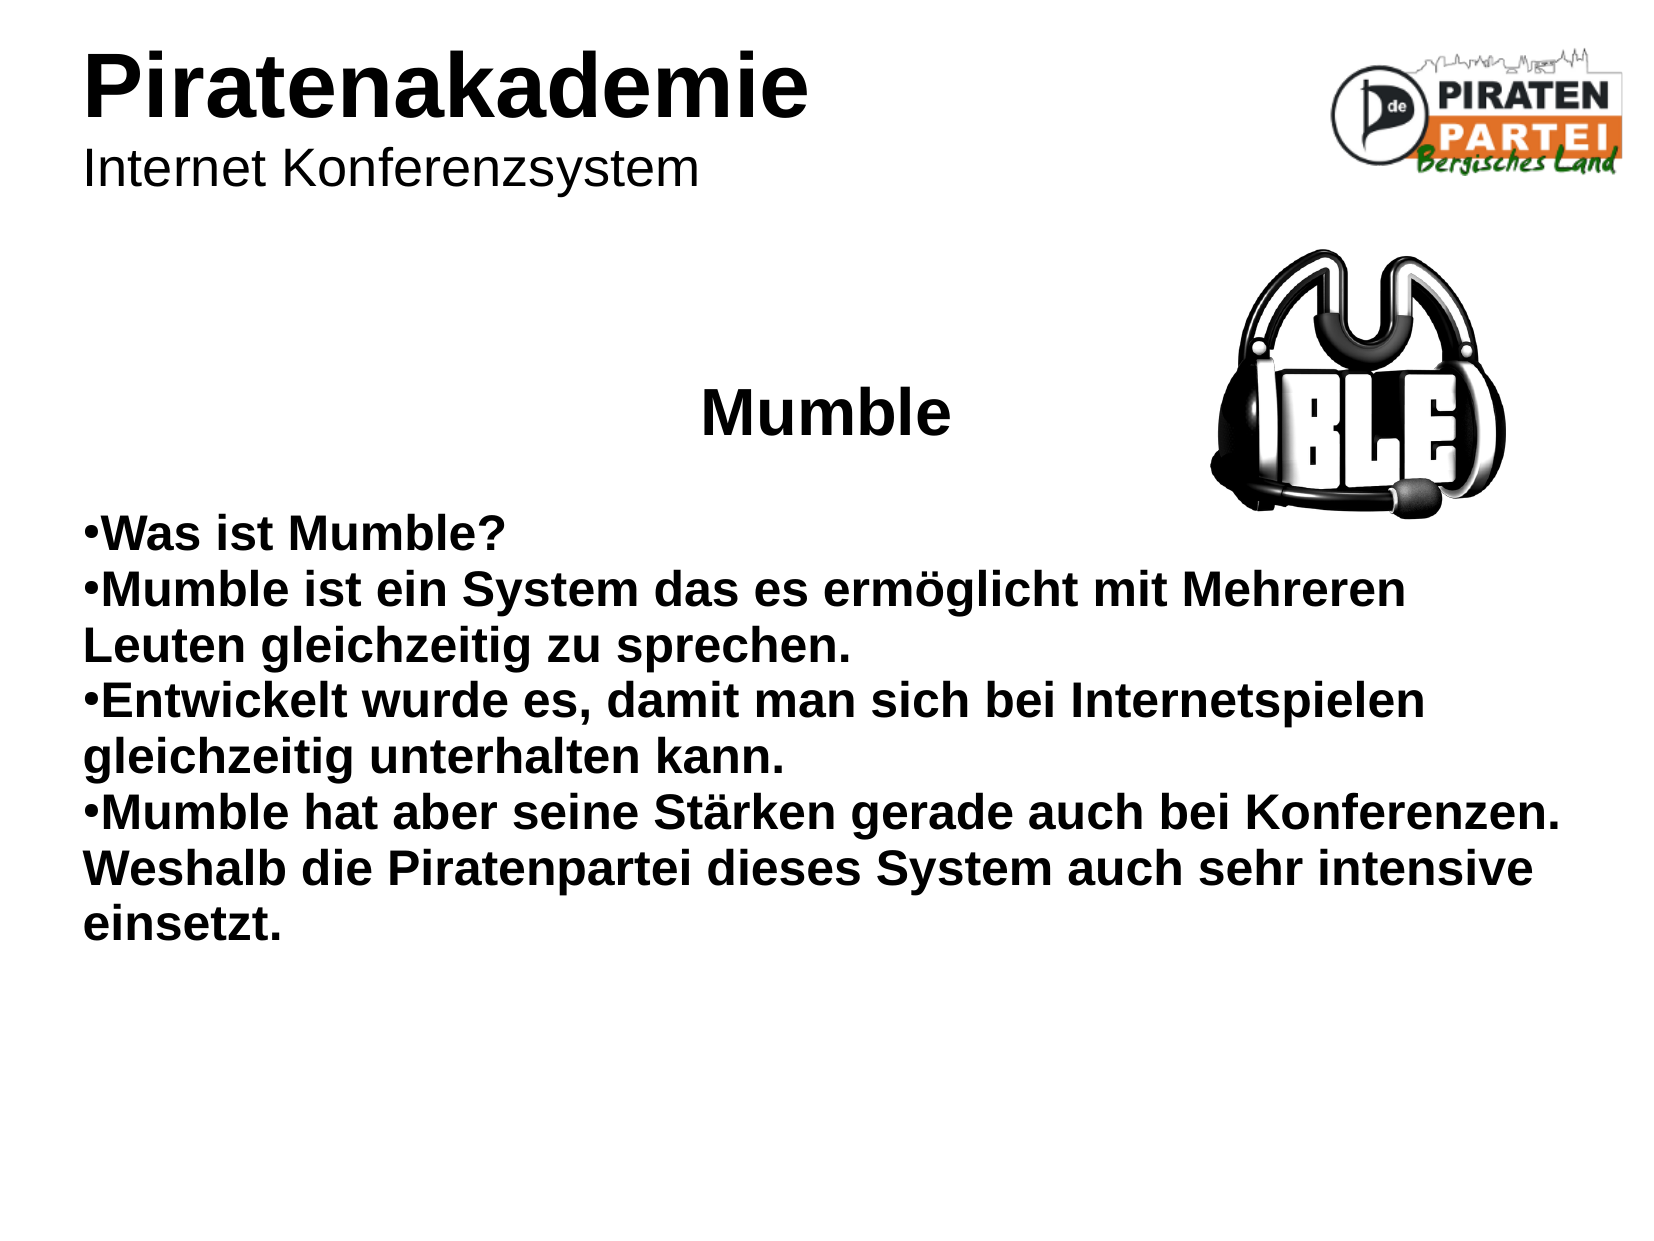

# Piratenakademie Internet Konferenzsystem
Mumble
Was ist Mumble?
Mumble ist ein System das es ermöglicht mit Mehreren Leuten gleichzeitig zu sprechen.
Entwickelt wurde es, damit man sich bei Internetspielen gleichzeitig unterhalten kann.
Mumble hat aber seine Stärken gerade auch bei Konferenzen. Weshalb die Piratenpartei dieses System auch sehr intensive einsetzt.